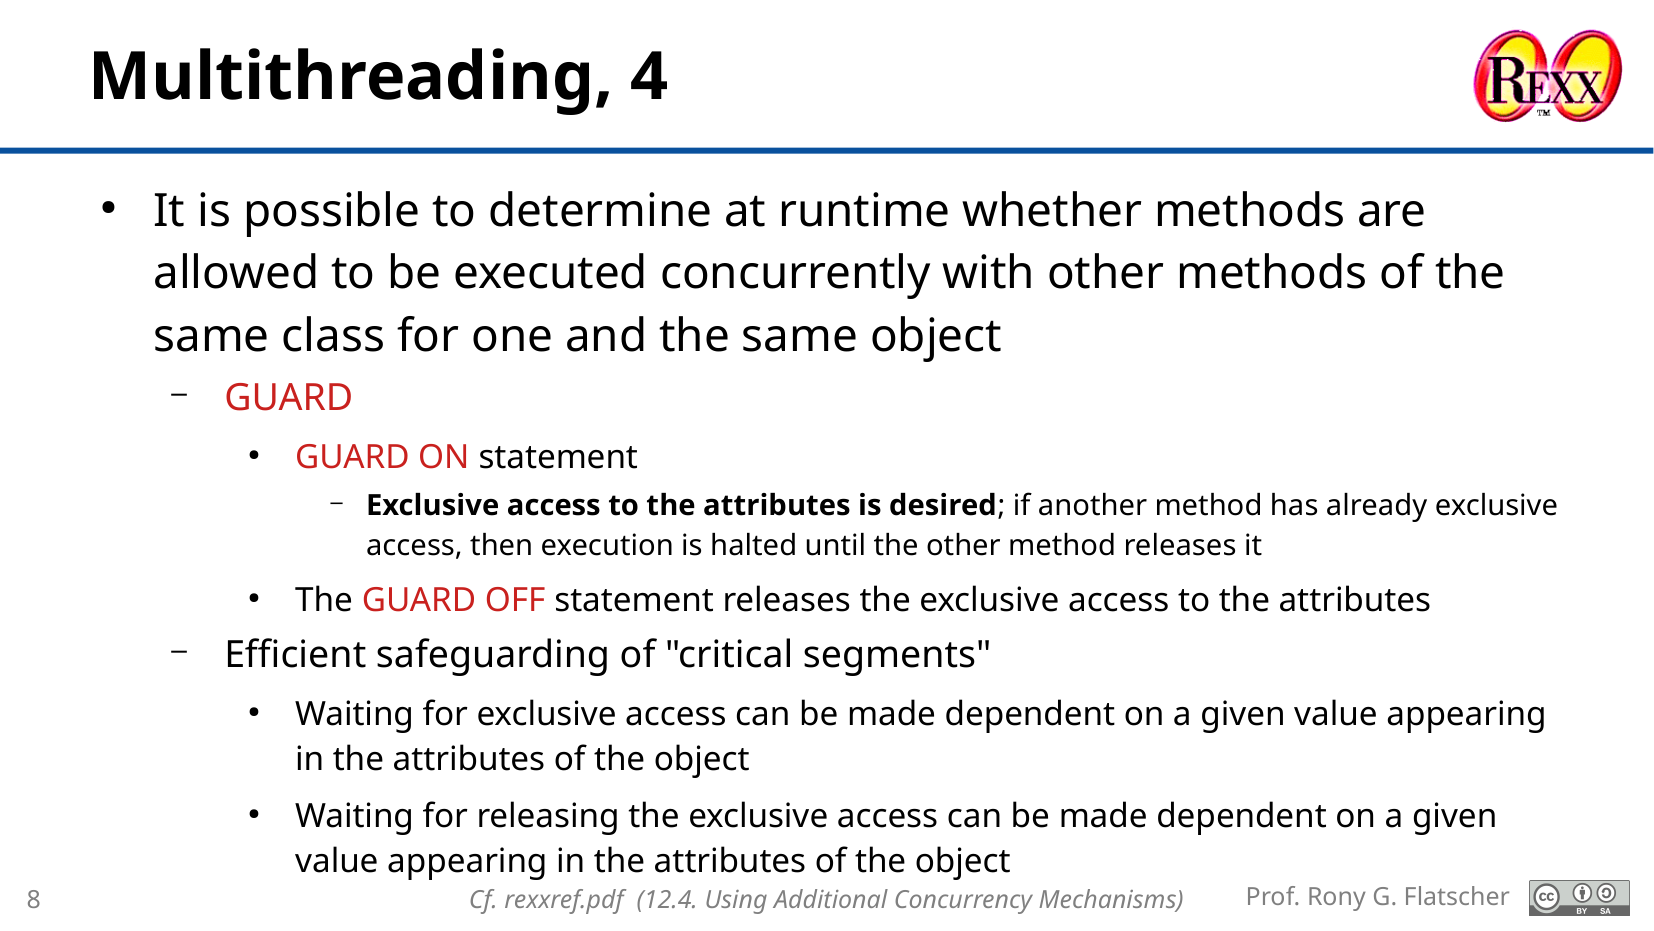

# Multithreading, 4
It is possible to determine at runtime whether methods are allowed to be executed concurrently with other methods of the same class for one and the same object
GUARD
GUARD ON statement
Exclusive access to the attributes is desired; if another method has already exclusive access, then execution is halted until the other method releases it
The GUARD OFF statement releases the exclusive access to the attributes
Efficient safeguarding of "critical segments"
Waiting for exclusive access can be made dependent on a given value appearing in the attributes of the object
Waiting for releasing the exclusive access can be made dependent on a given value appearing in the attributes of the object
Cf. rexxref.pdf (12.4. Using Additional Concurrency Mechanisms)